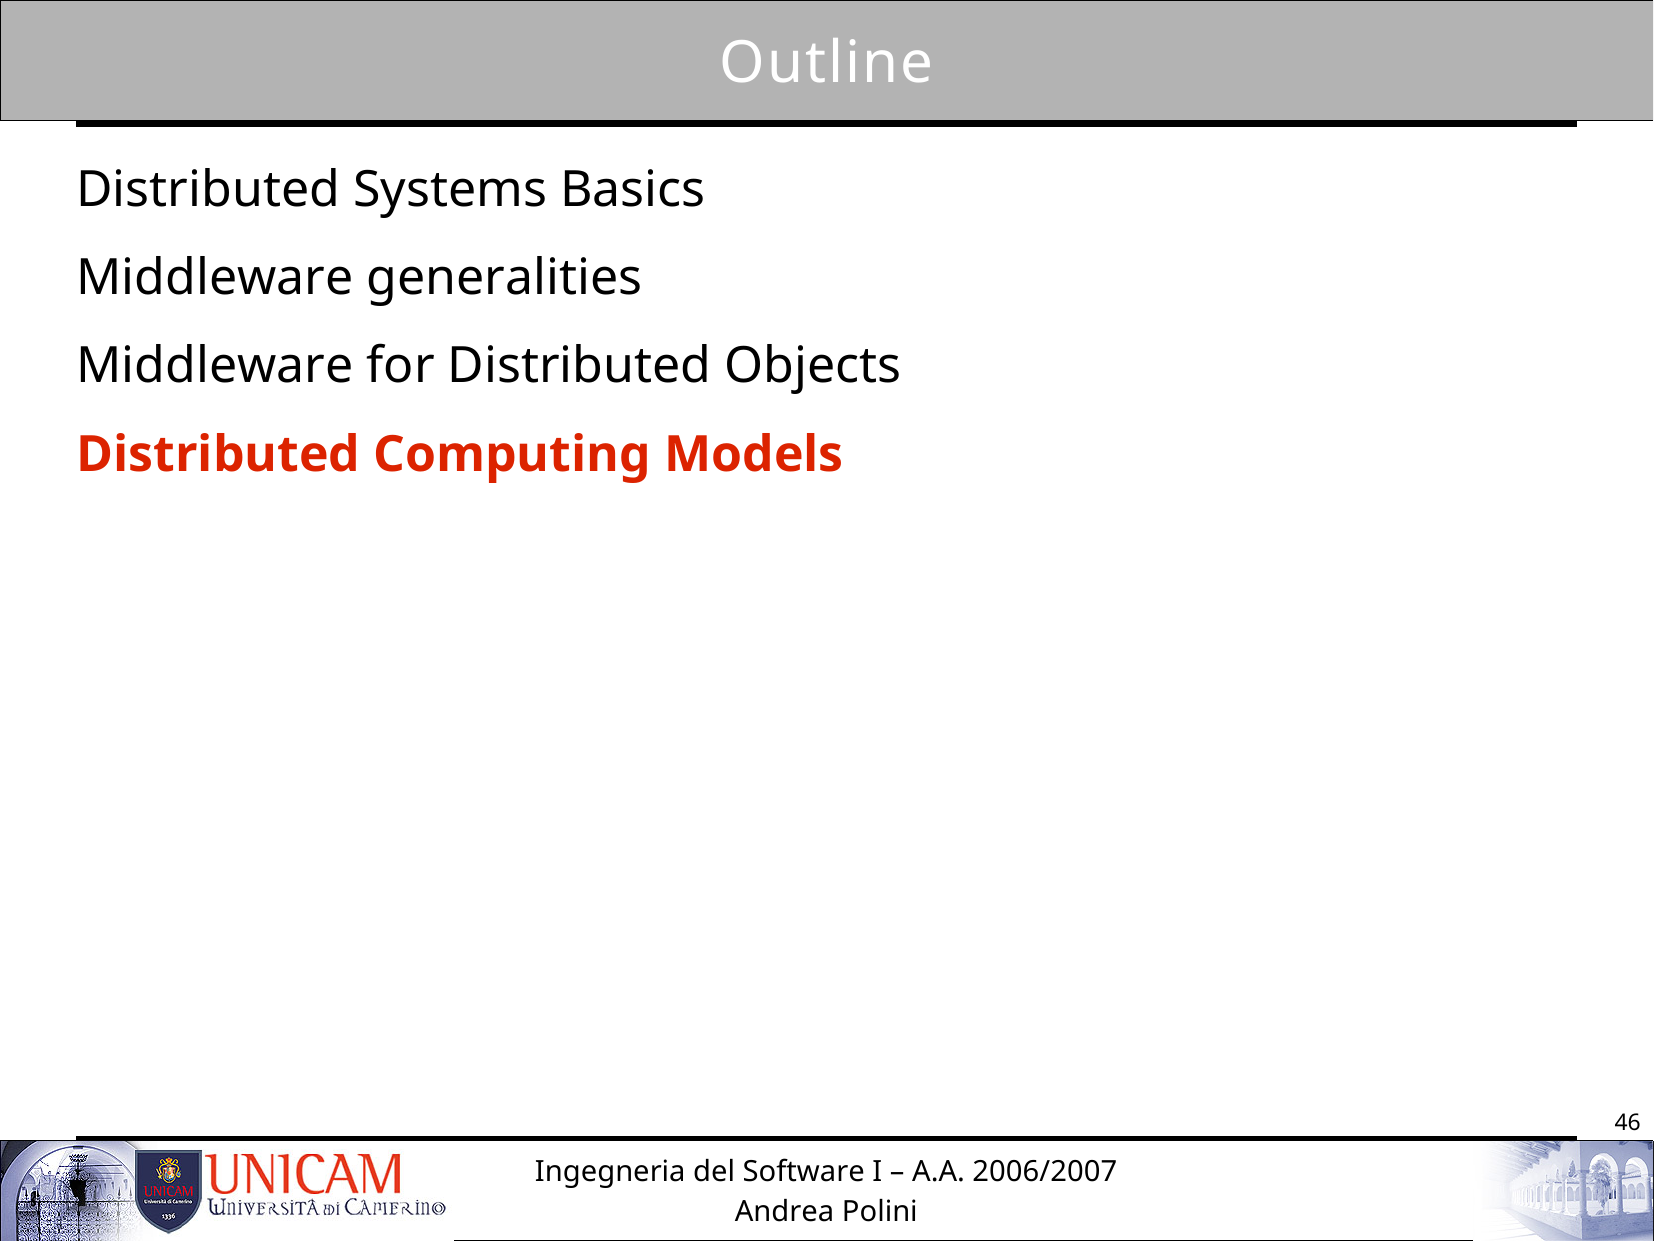

# Outline
Distributed Systems Basics
Middleware generalities
Middleware for Distributed Objects
Distributed Computing Models
46